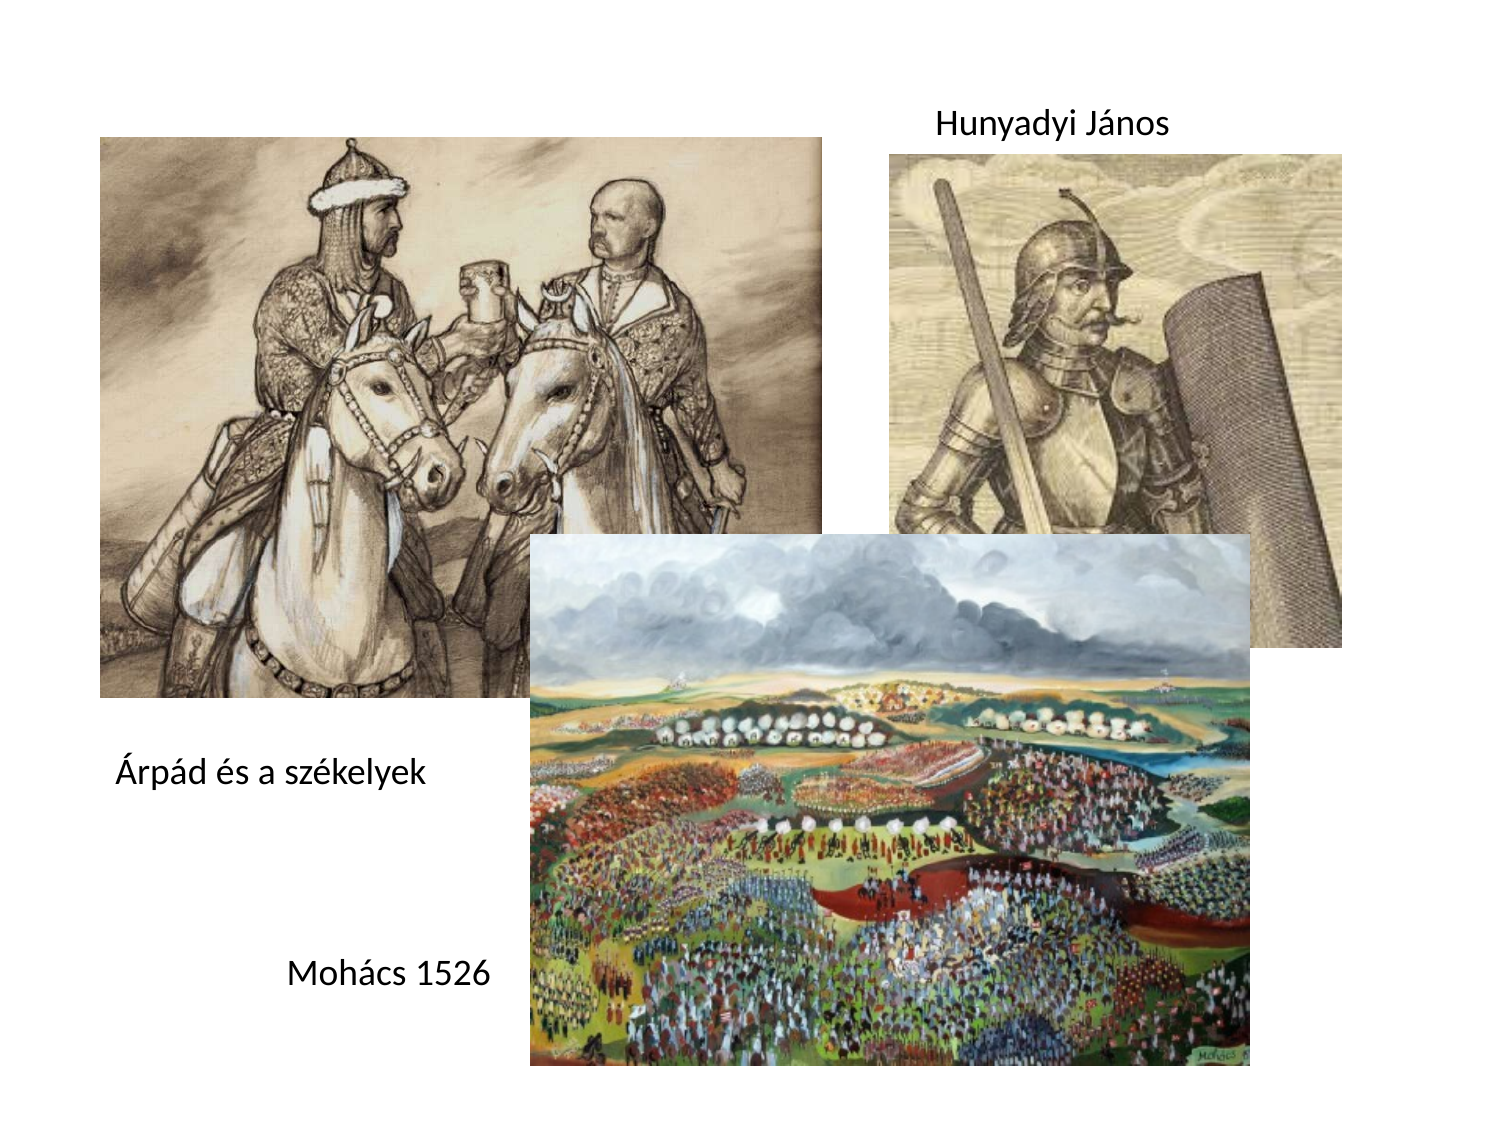

Hunyadyi János
Árpád és a székelyek
Mohács 1526